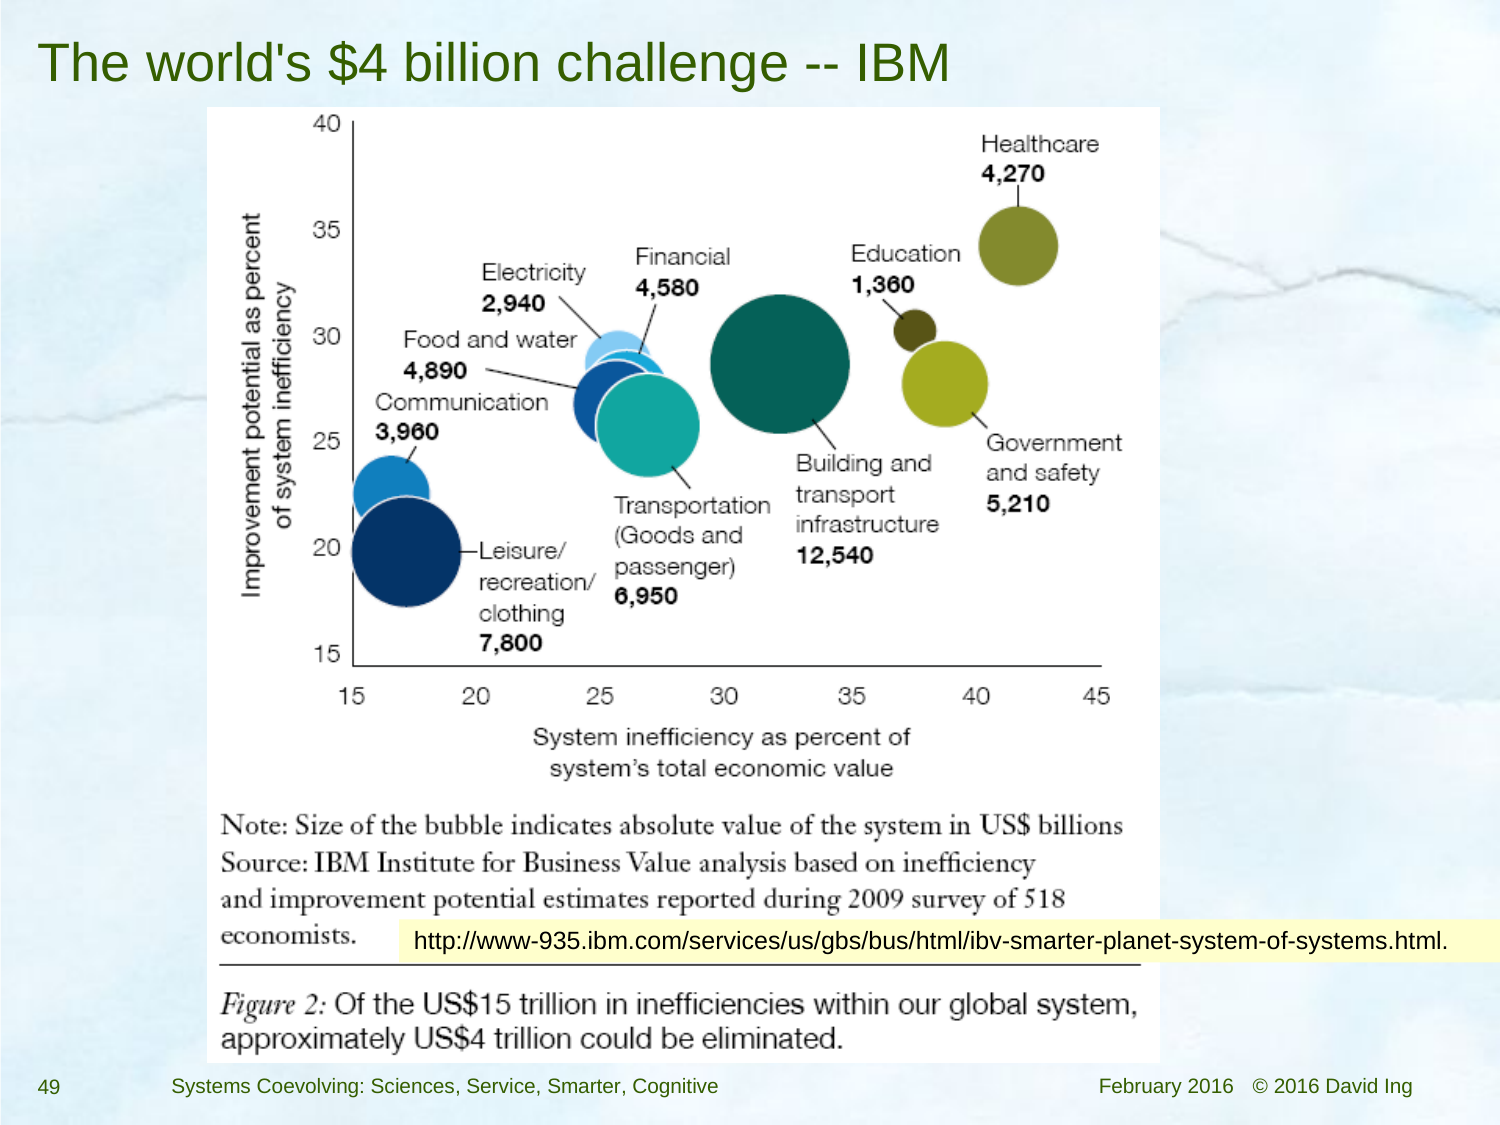

# The world's $4 billion challenge -- IBM
http://www-935.ibm.com/services/us/gbs/bus/html/ibv-smarter-planet-system-of-systems.html.
Systems Coevolving: Sciences, Service, Smarter, Cognitive
February 2016
49